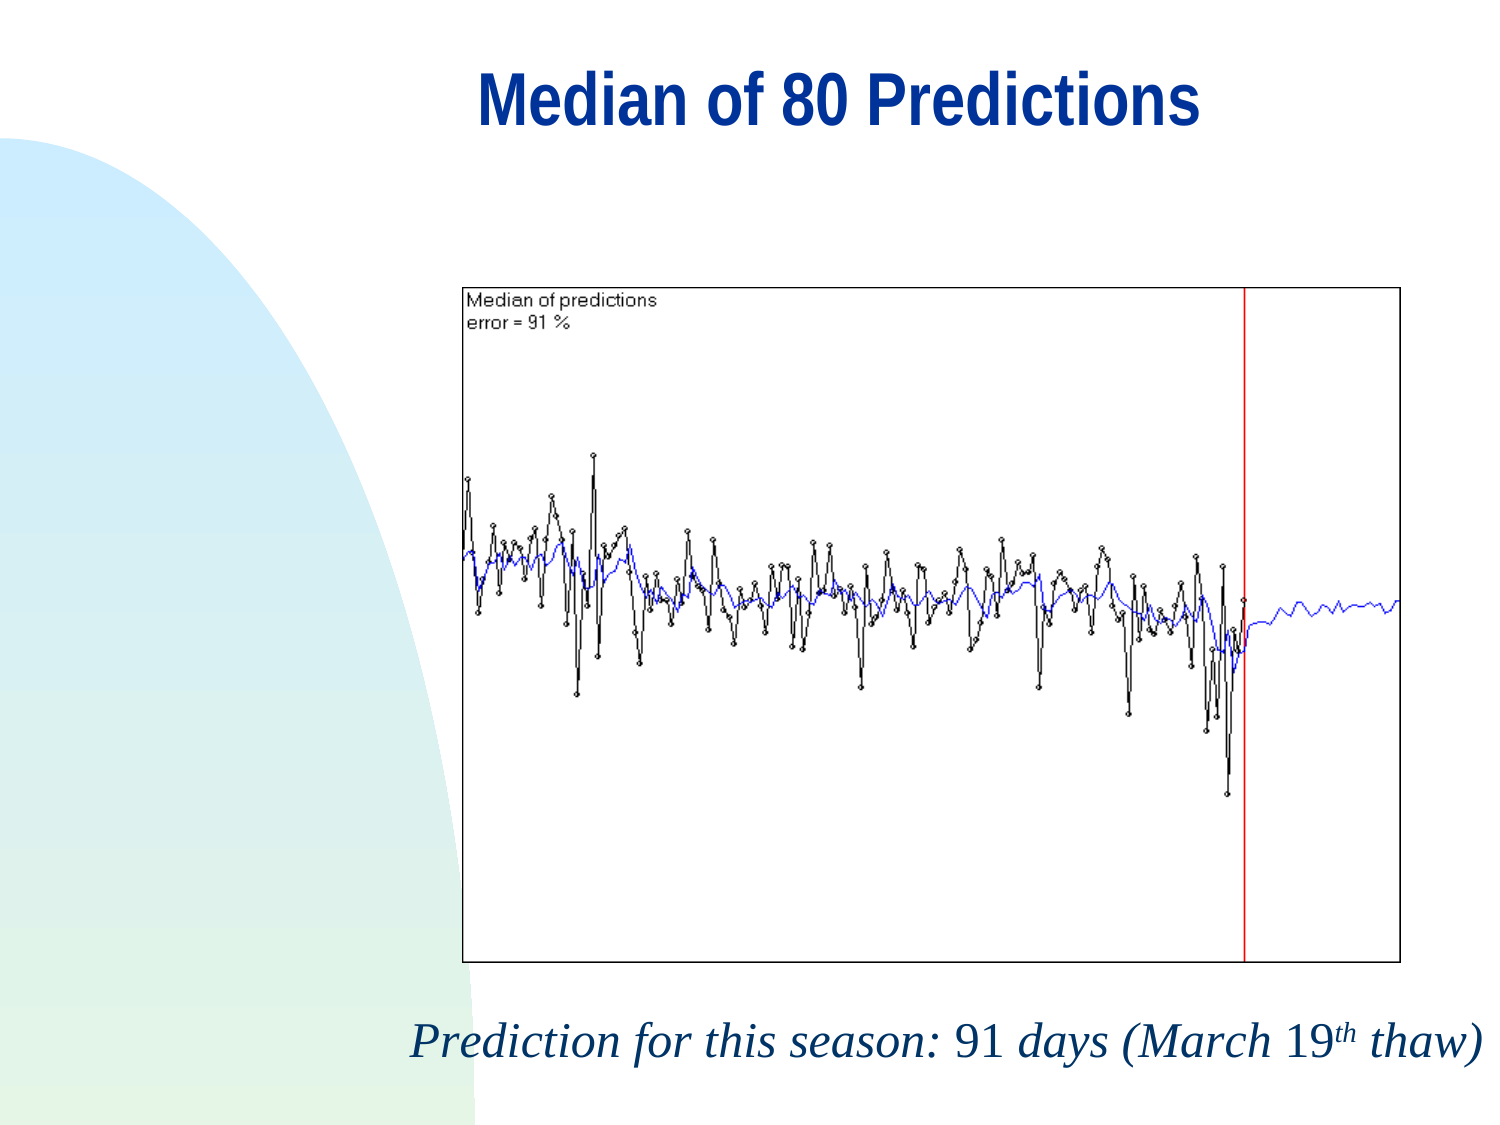

# Median of 80 Predictions
Prediction for this season: 91 days (March 19th thaw)